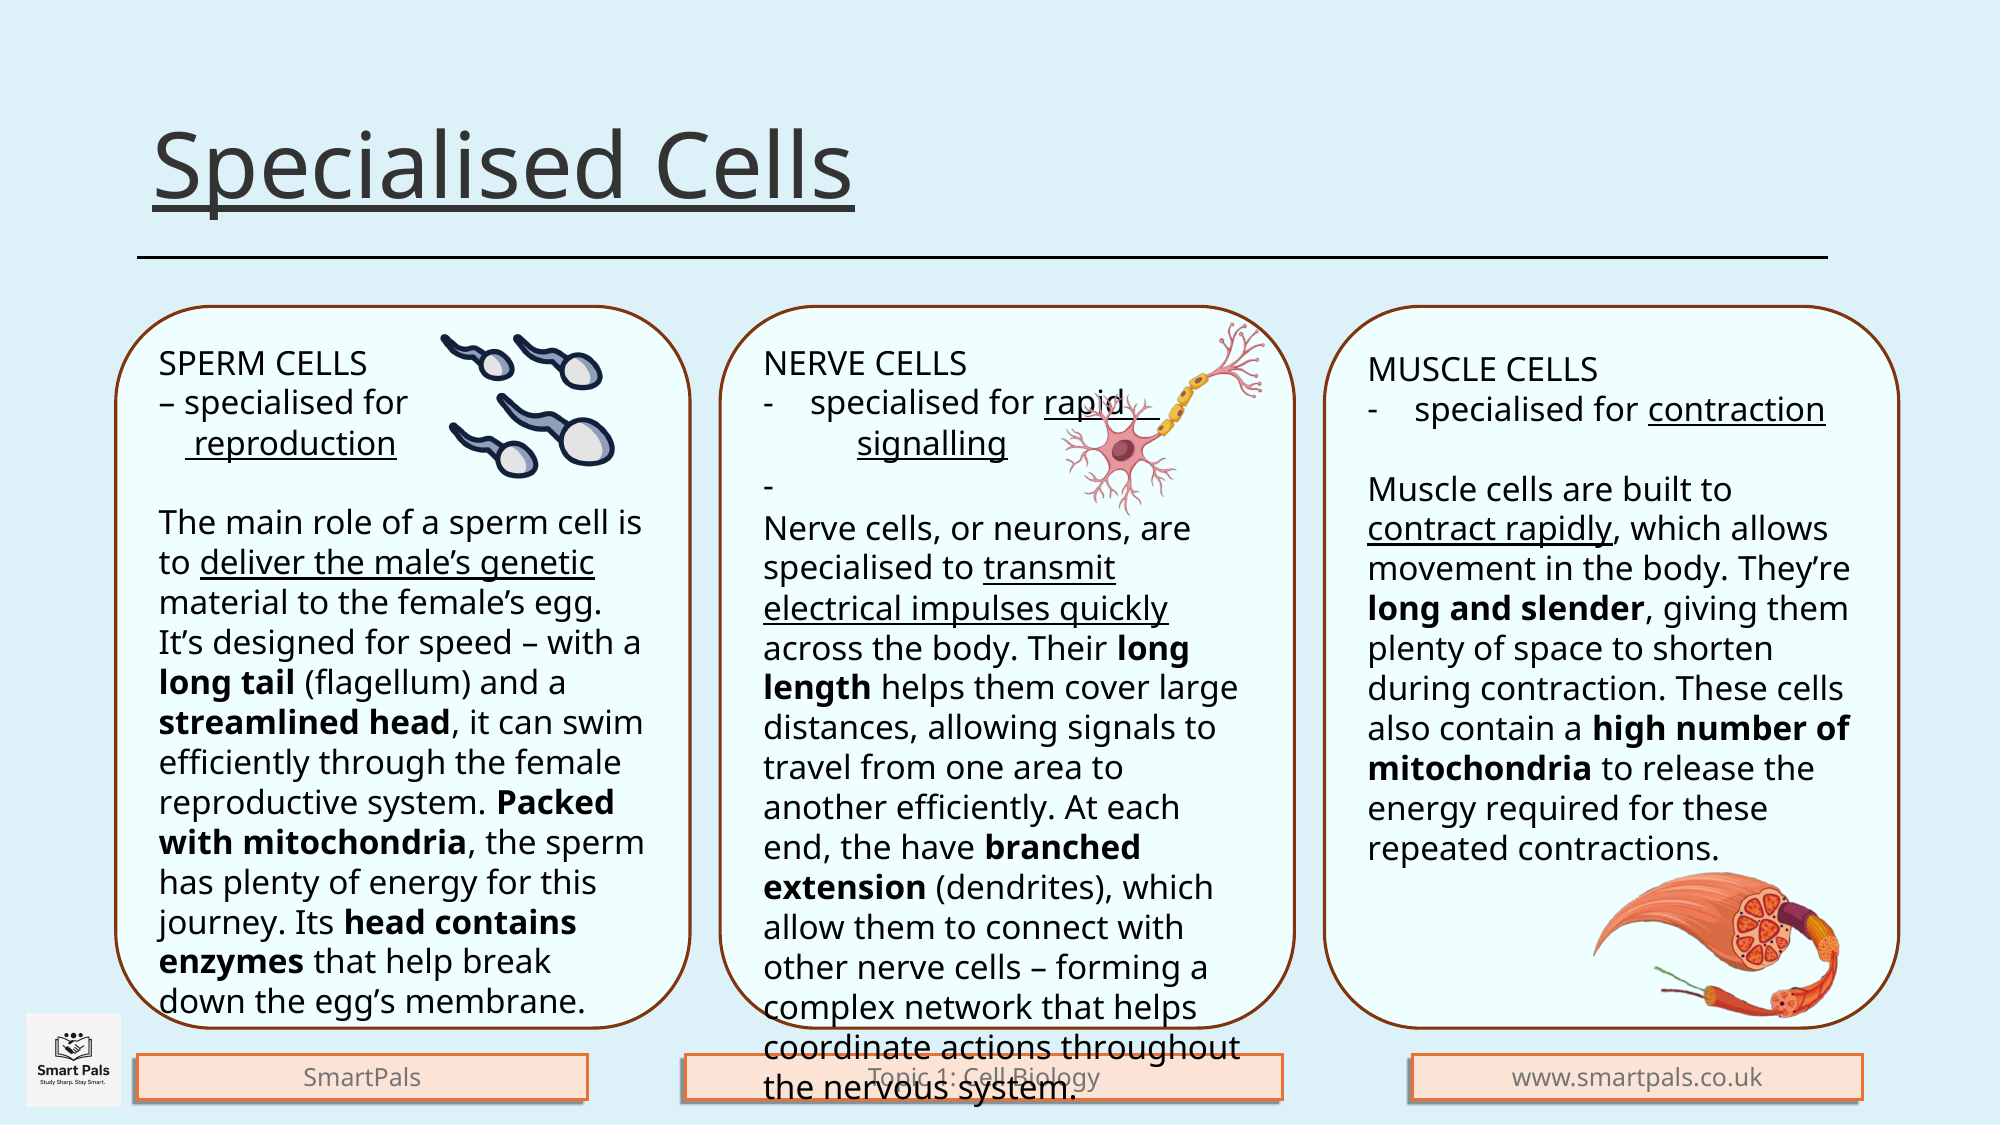

# Specialised Cells
SPERM CELLS
– specialised for
 reproduction
The main role of a sperm cell is to deliver the male’s genetic material to the female’s egg.
It’s designed for speed – with a long tail (flagellum) and a streamlined head, it can swim efficiently through the female reproductive system. Packed with mitochondria, the sperm has plenty of energy for this journey. Its head contains enzymes that help break down the egg’s membrane.
NERVE CELLS
specialised for rapid signalling
Nerve cells, or neurons, are specialised to transmit electrical impulses quickly across the body. Their long length helps them cover large distances, allowing signals to travel from one area to another efficiently. At each end, the have branched extension (dendrites), which allow them to connect with other nerve cells – forming a complex network that helps coordinate actions throughout the nervous system.
MUSCLE CELLS
specialised for contraction
Muscle cells are built to contract rapidly, which allows movement in the body. They’re long and slender, giving them plenty of space to shorten during contraction. These cells also contain a high number of mitochondria to release the energy required for these repeated contractions.